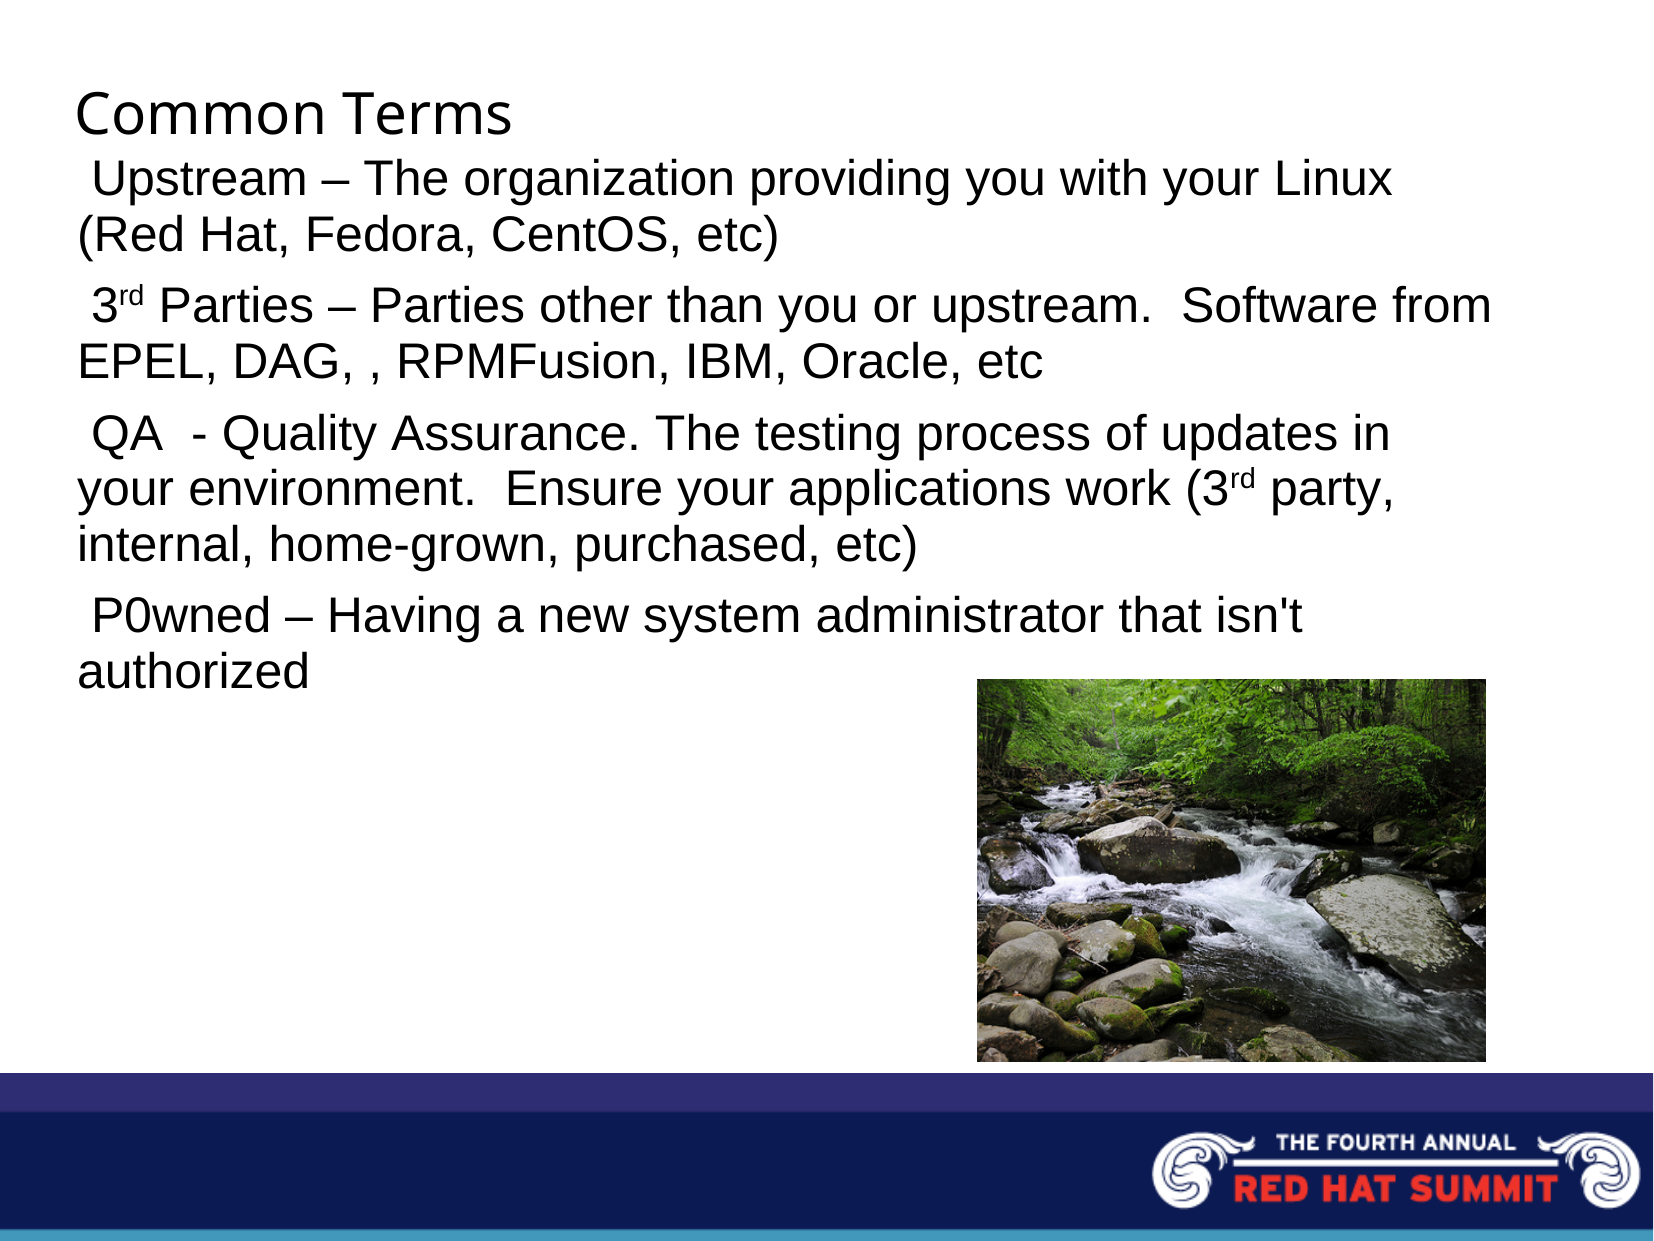

# Common Terms
 Upstream – The organization providing you with your Linux (Red Hat, Fedora, CentOS, etc)
 3rd Parties – Parties other than you or upstream. Software from EPEL, DAG, , RPMFusion, IBM, Oracle, etc
 QA - Quality Assurance. The testing process of updates in your environment. Ensure your applications work (3rd party, internal, home-grown, purchased, etc)
 P0wned – Having a new system administrator that isn't authorized